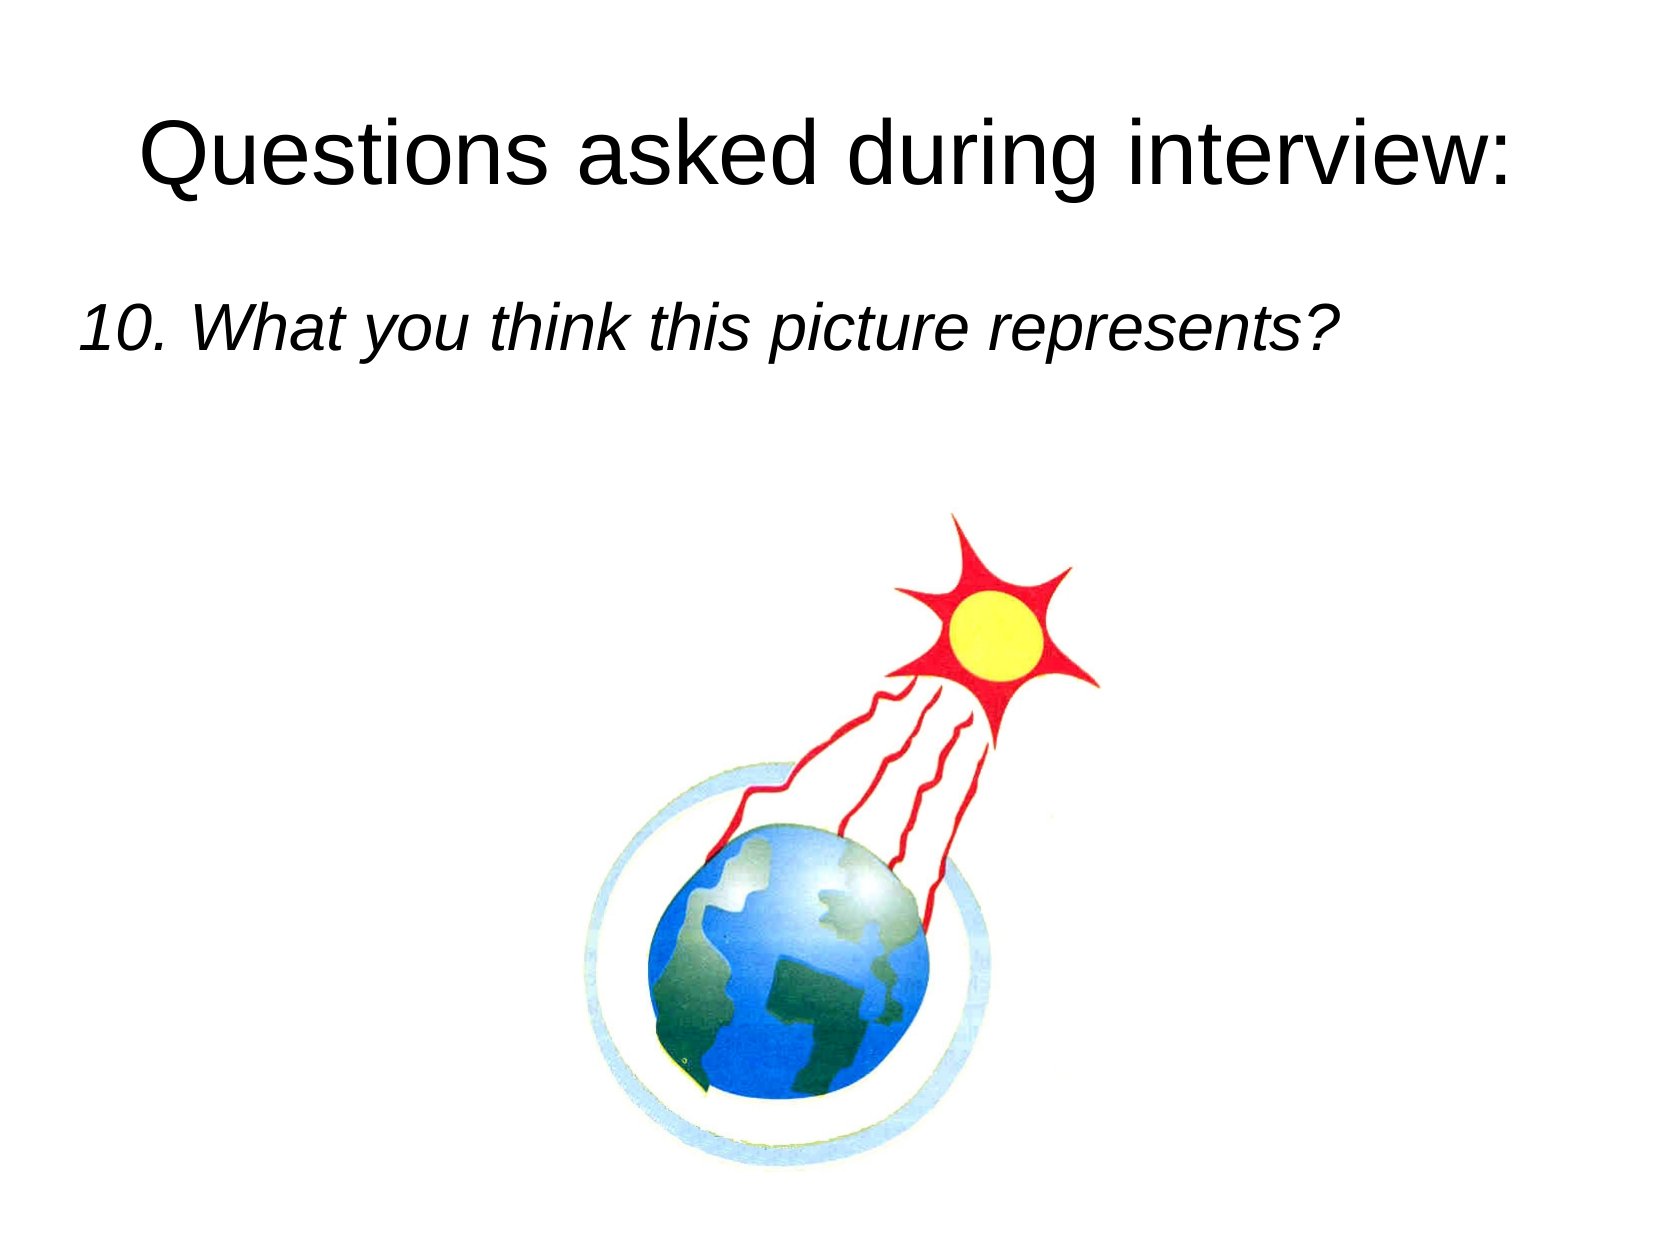

# Questions asked during interview:
10. What you think this picture represents?